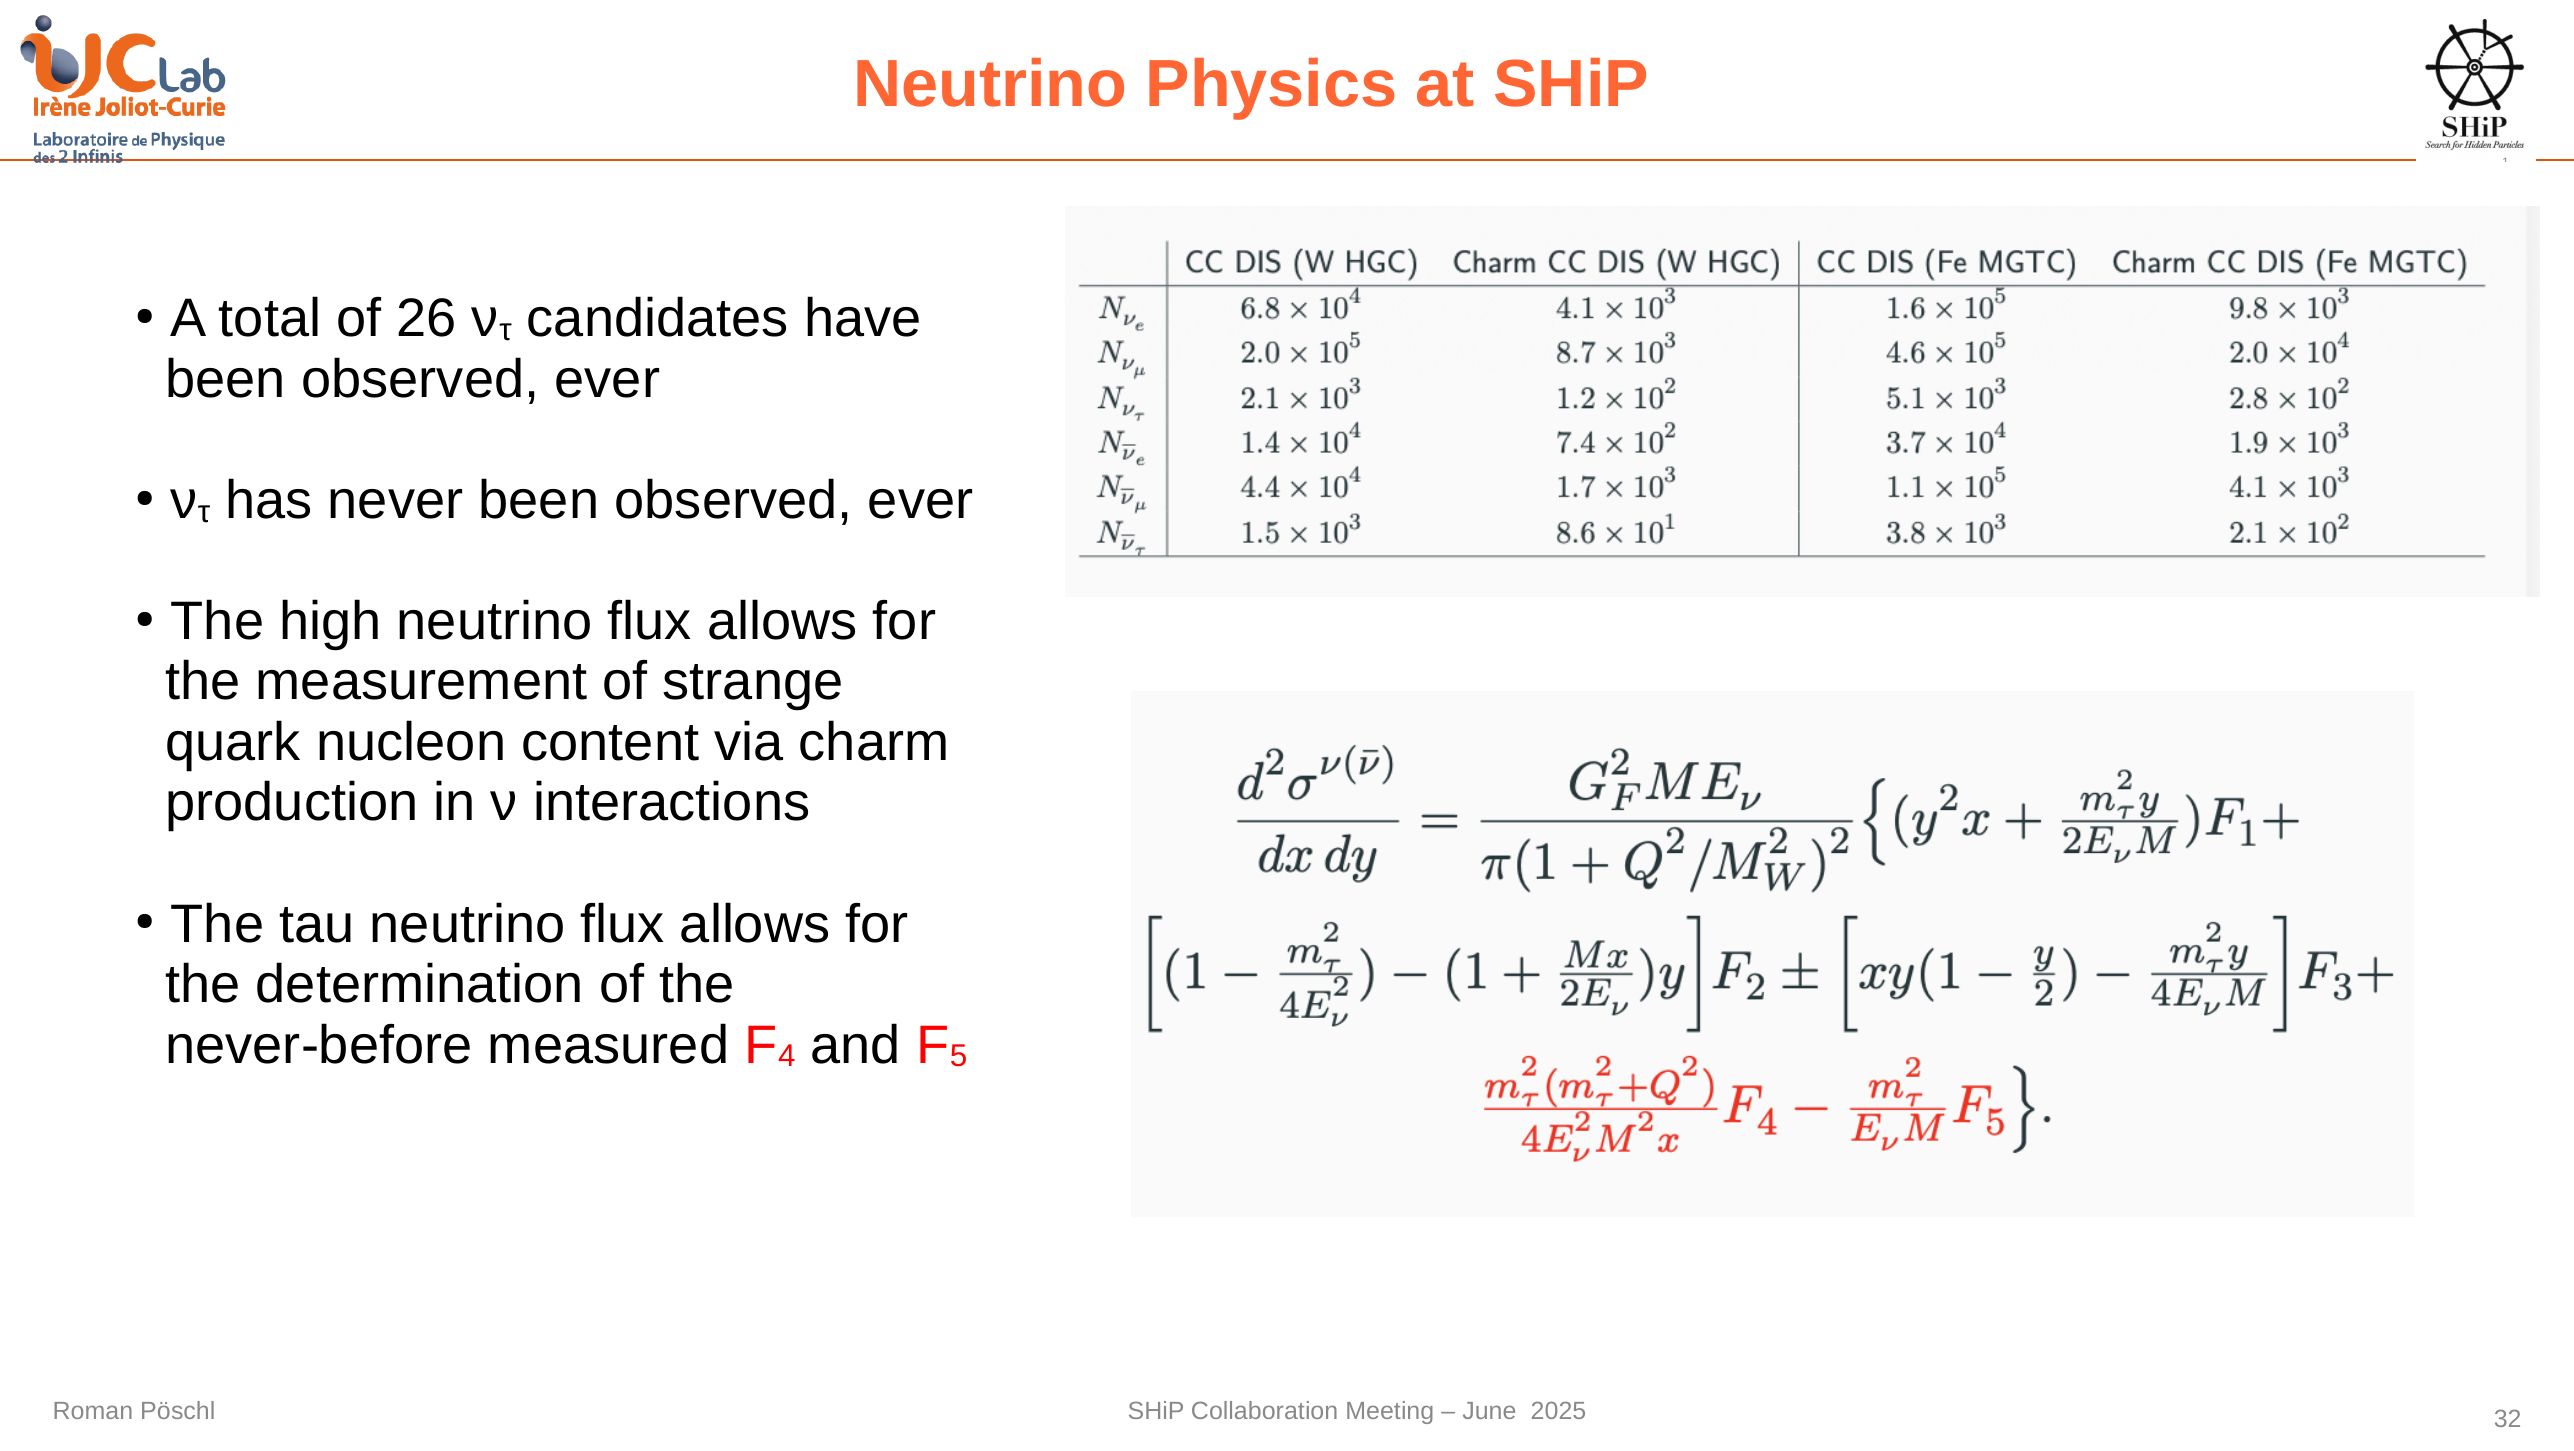

# Neutrino Physics at SHiP
A total of 26 ντ candidates have
 been observed, ever
ντ has never been observed, ever
The high neutrino flux allows for
 the measurement of strange
 quark nucleon content via charm
 production in ν interactions
The tau neutrino flux allows for
 the determination of the
 never-before measured F4 and F5